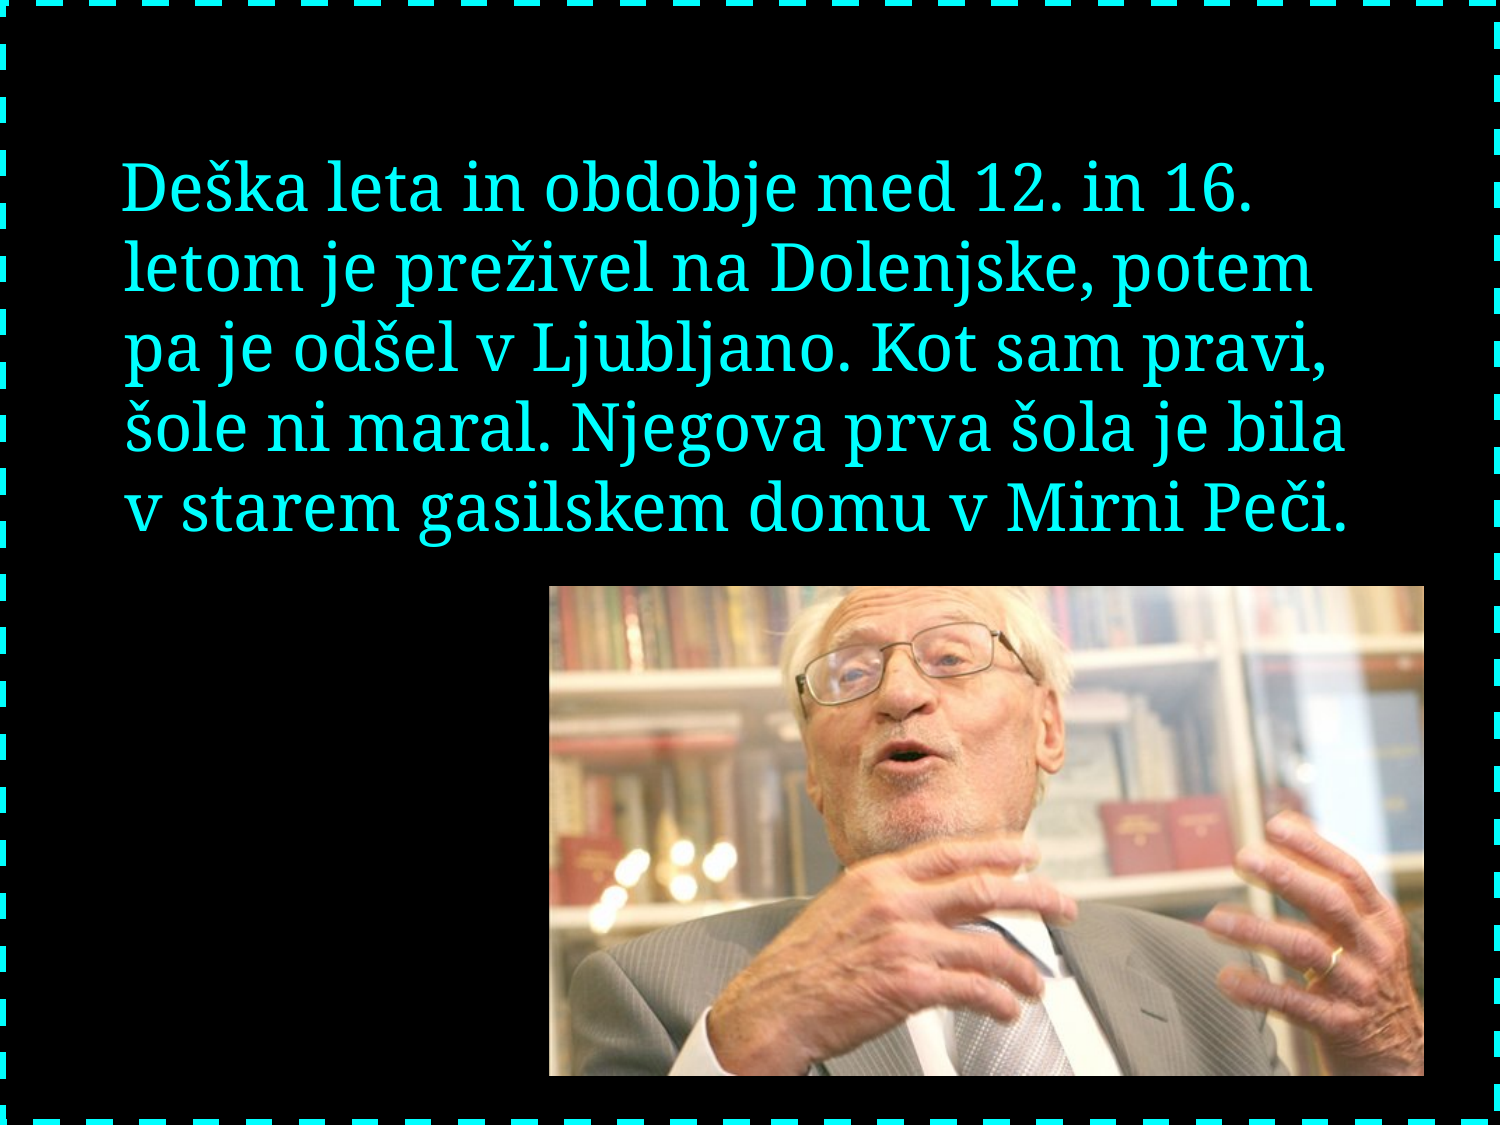

# Deška leta in obdobje med 12. in 16. letom je preživel na Dolenjske, potem pa je odšel v Ljubljano. Kot sam pravi, šole ni maral. Njegova prva šola je bila v starem gasilskem domu v Mirni Peči.